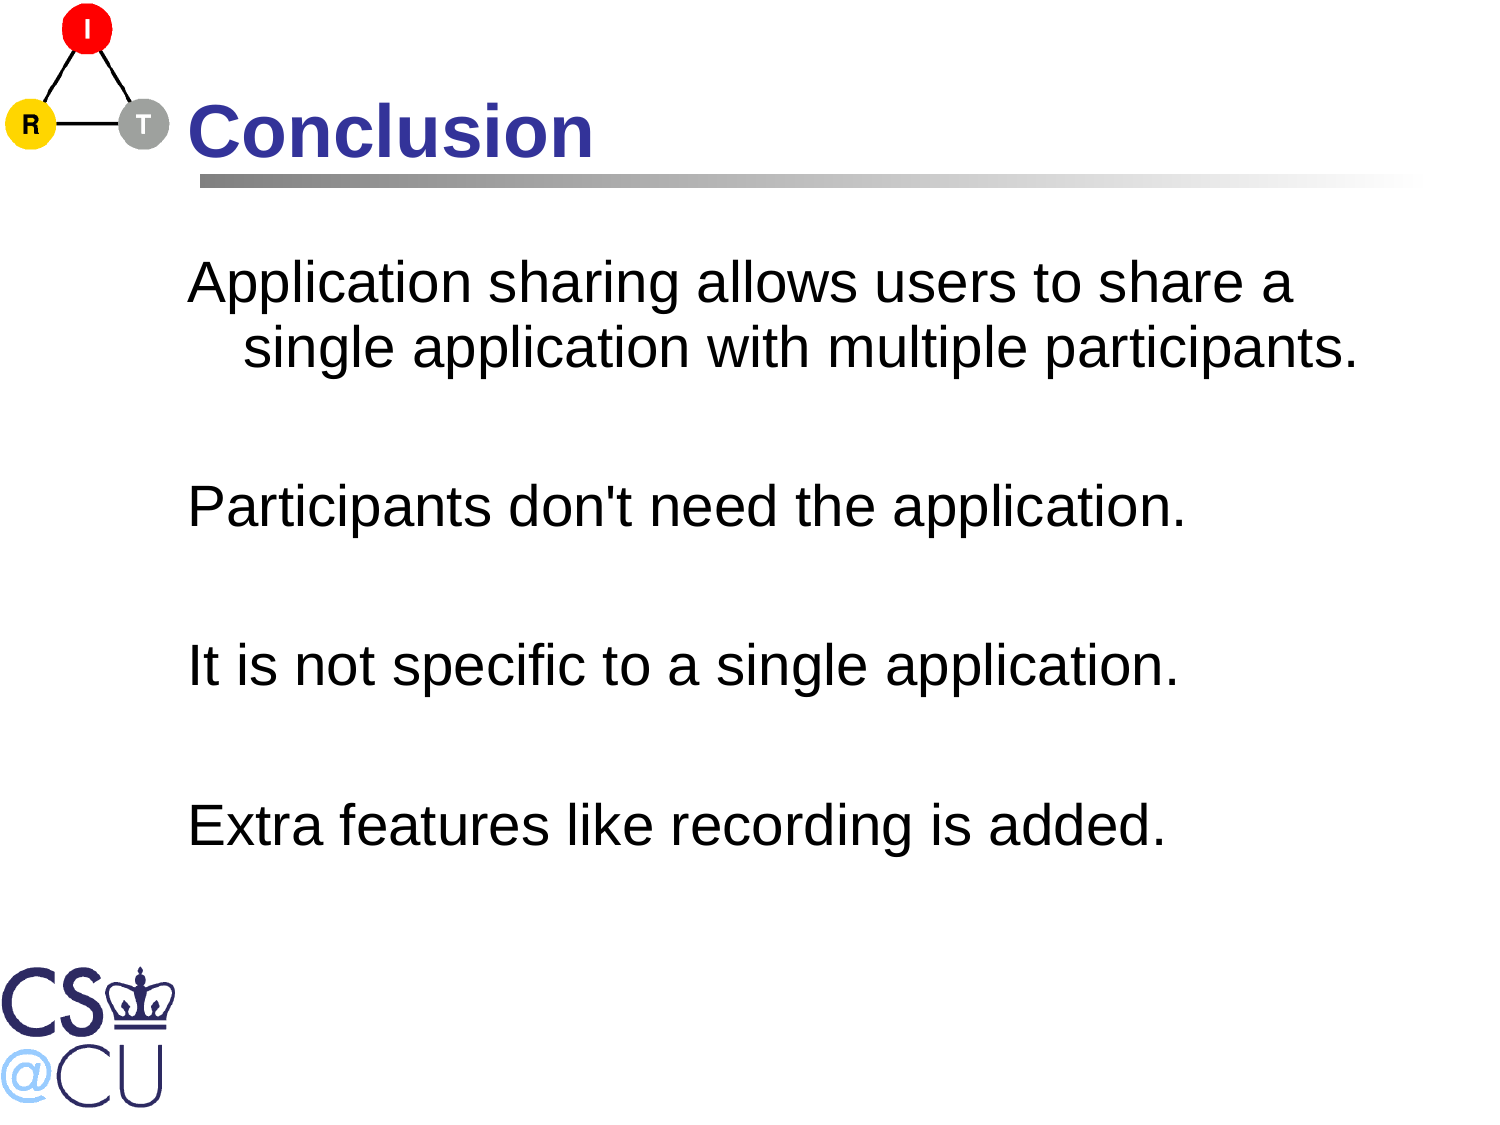

# Conclusion
Application sharing allows users to share a single application with multiple participants.
Participants don't need the application.
It is not specific to a single application.
Extra features like recording is added.